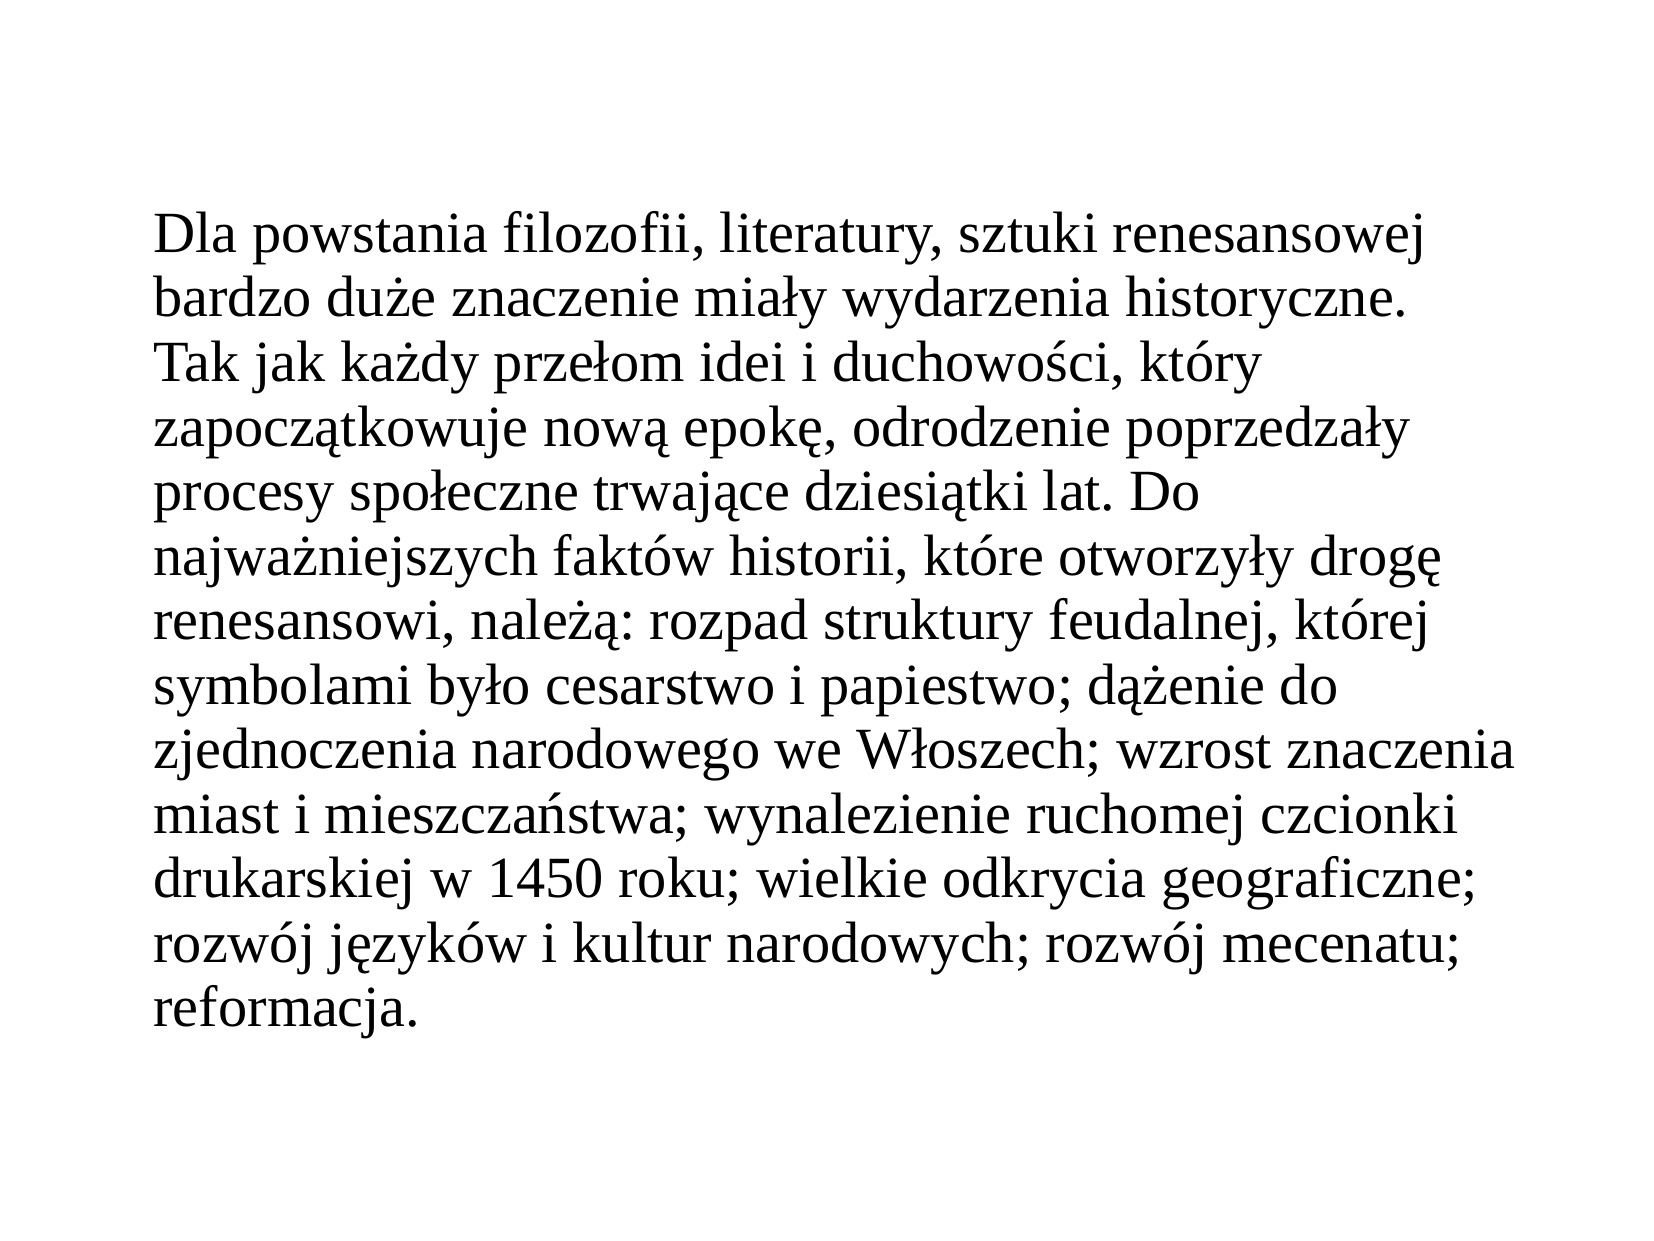

#
Dla powstania filozofii, literatury, sztuki renesansowej bardzo duże znaczenie miały wydarzenia historyczne. Tak jak każdy przełom idei i duchowości, który zapoczątkowuje nową epokę, odrodzenie poprzedzały procesy społeczne trwające dziesiątki lat. Do najważniejszych faktów historii, które otworzyły drogę renesansowi, należą: rozpad struktury feudalnej, której symbolami było cesarstwo i papiestwo; dążenie do zjednoczenia narodowego we Włoszech; wzrost znaczenia miast i mieszczaństwa; wynalezienie ruchomej czcionki drukarskiej w 1450 roku; wielkie odkrycia geograficzne; rozwój języków i kultur narodowych; rozwój mecenatu; reformacja.